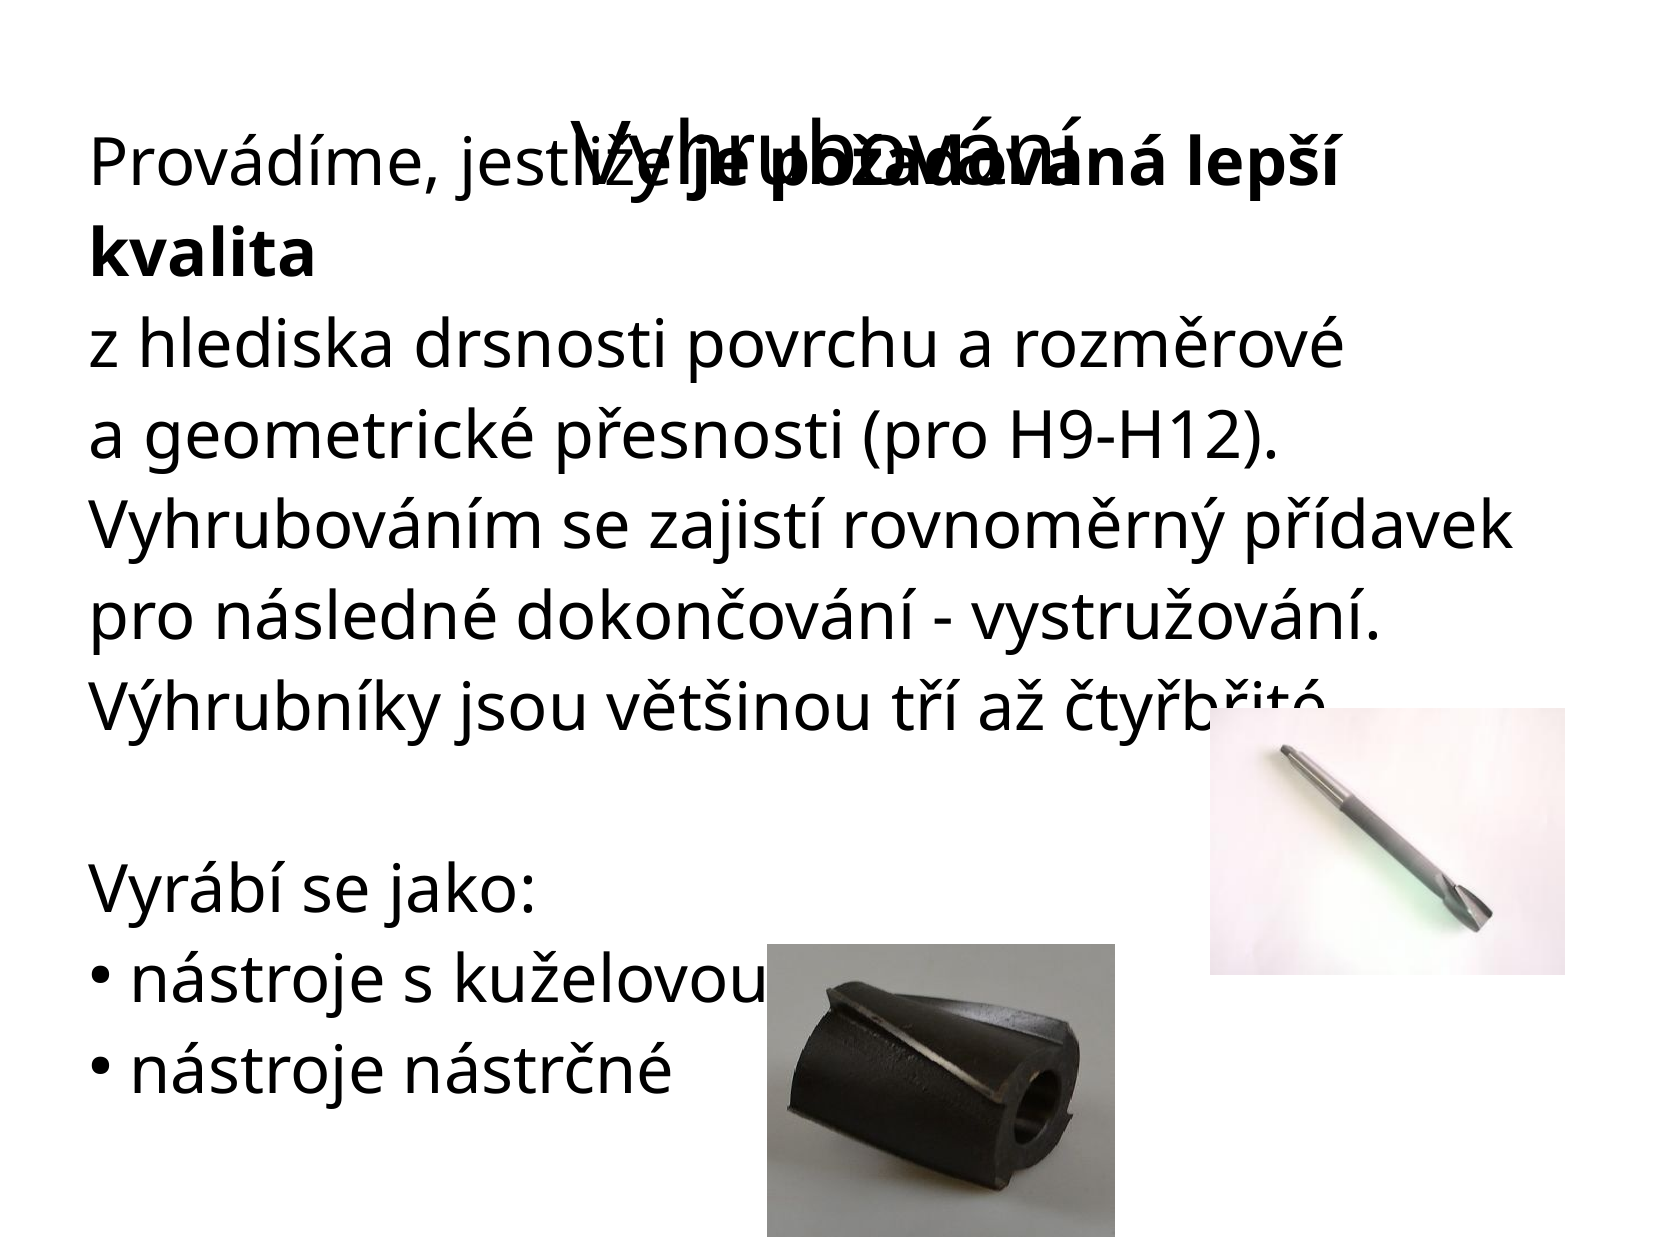

# Vyhrubování
Provádíme, jestliže je požadovaná lepší kvalita
z hlediska drsnosti povrchu a rozměrové
a geometrické přesnosti (pro H9-H12).
Vyhrubováním se zajistí rovnoměrný přídavek pro následné dokončování - vystružování.
Výhrubníky jsou většinou tří až čtyřbřité.
Vyrábí se jako:
 nástroje s kuželovou stopkou
 nástroje nástrčné